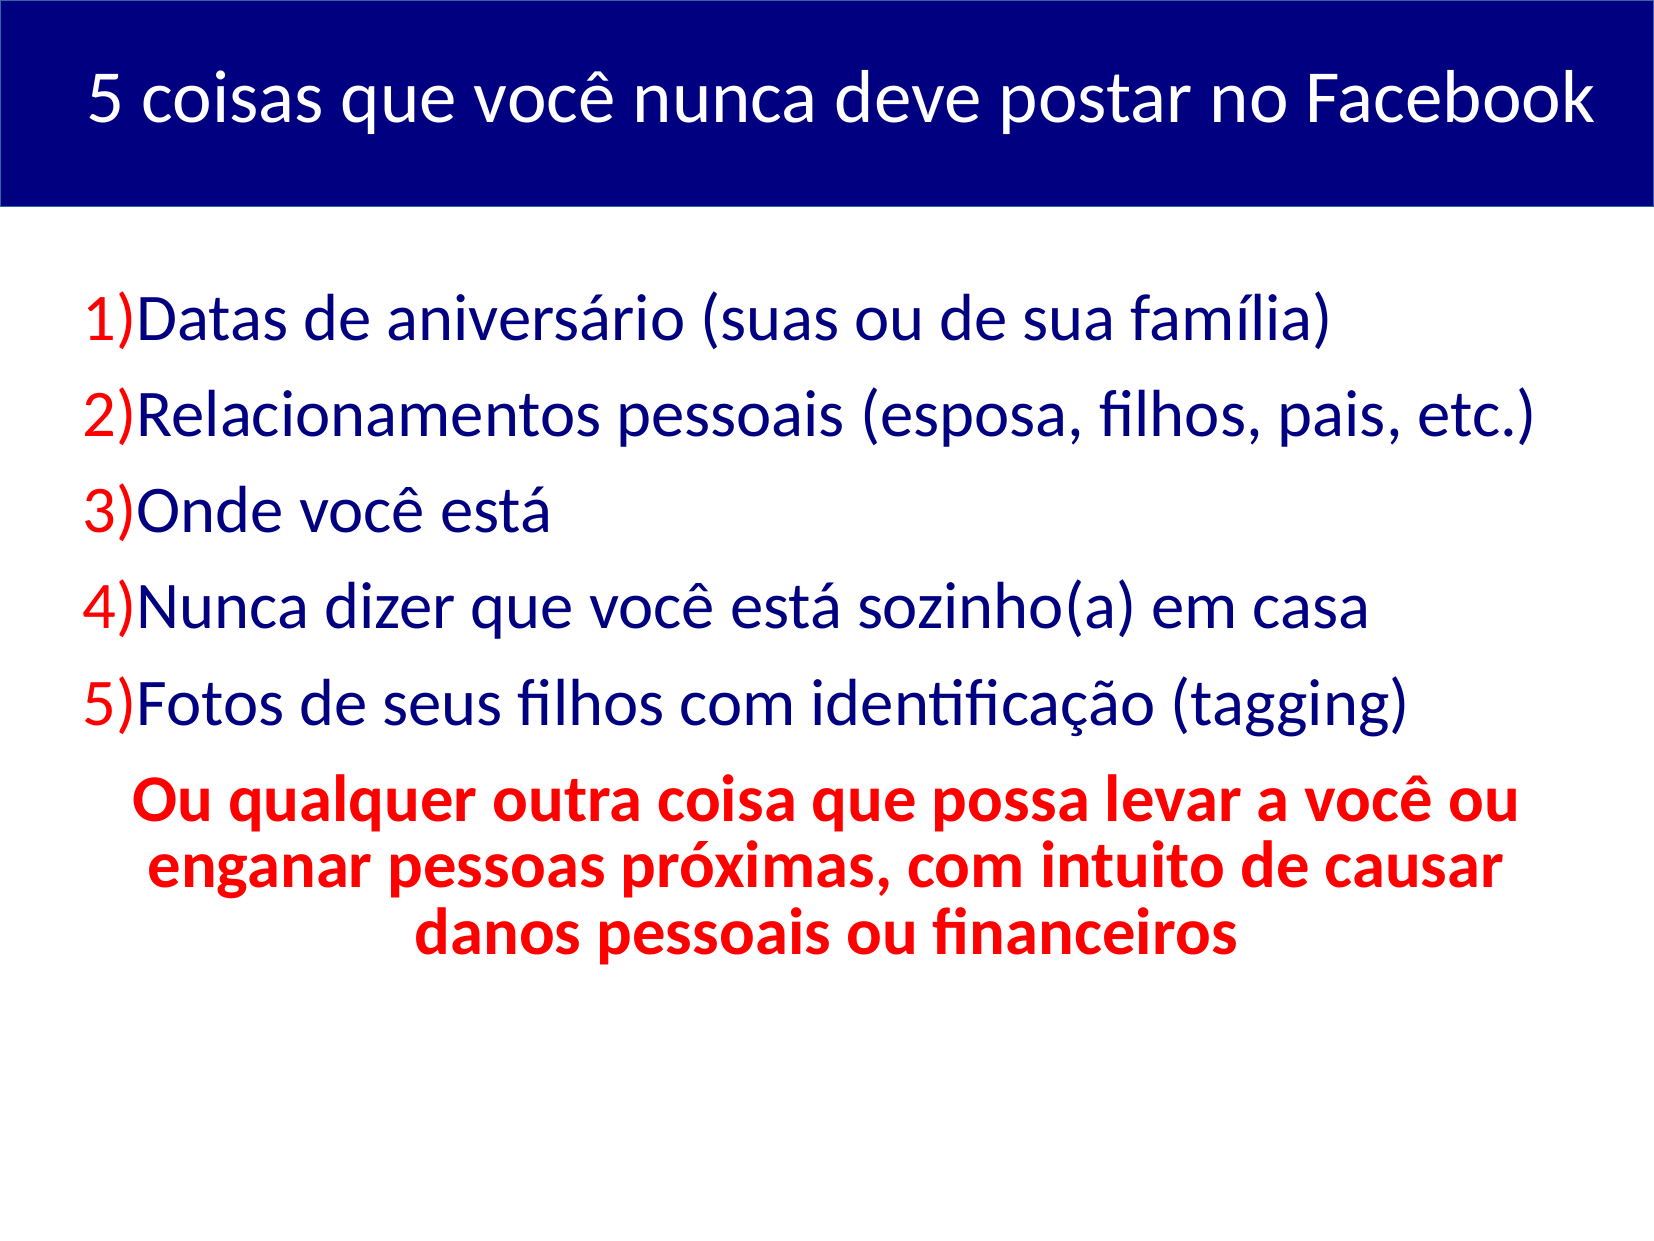

# 5 coisas que você nunca deve postar no Facebook
Datas de aniversário (suas ou de sua família)
Relacionamentos pessoais (esposa, filhos, pais, etc.)
Onde você está
Nunca dizer que você está sozinho(a) em casa
Fotos de seus filhos com identificação (tagging)
Ou qualquer outra coisa que possa levar a você ou enganar pessoas próximas, com intuito de causar danos pessoais ou financeiros